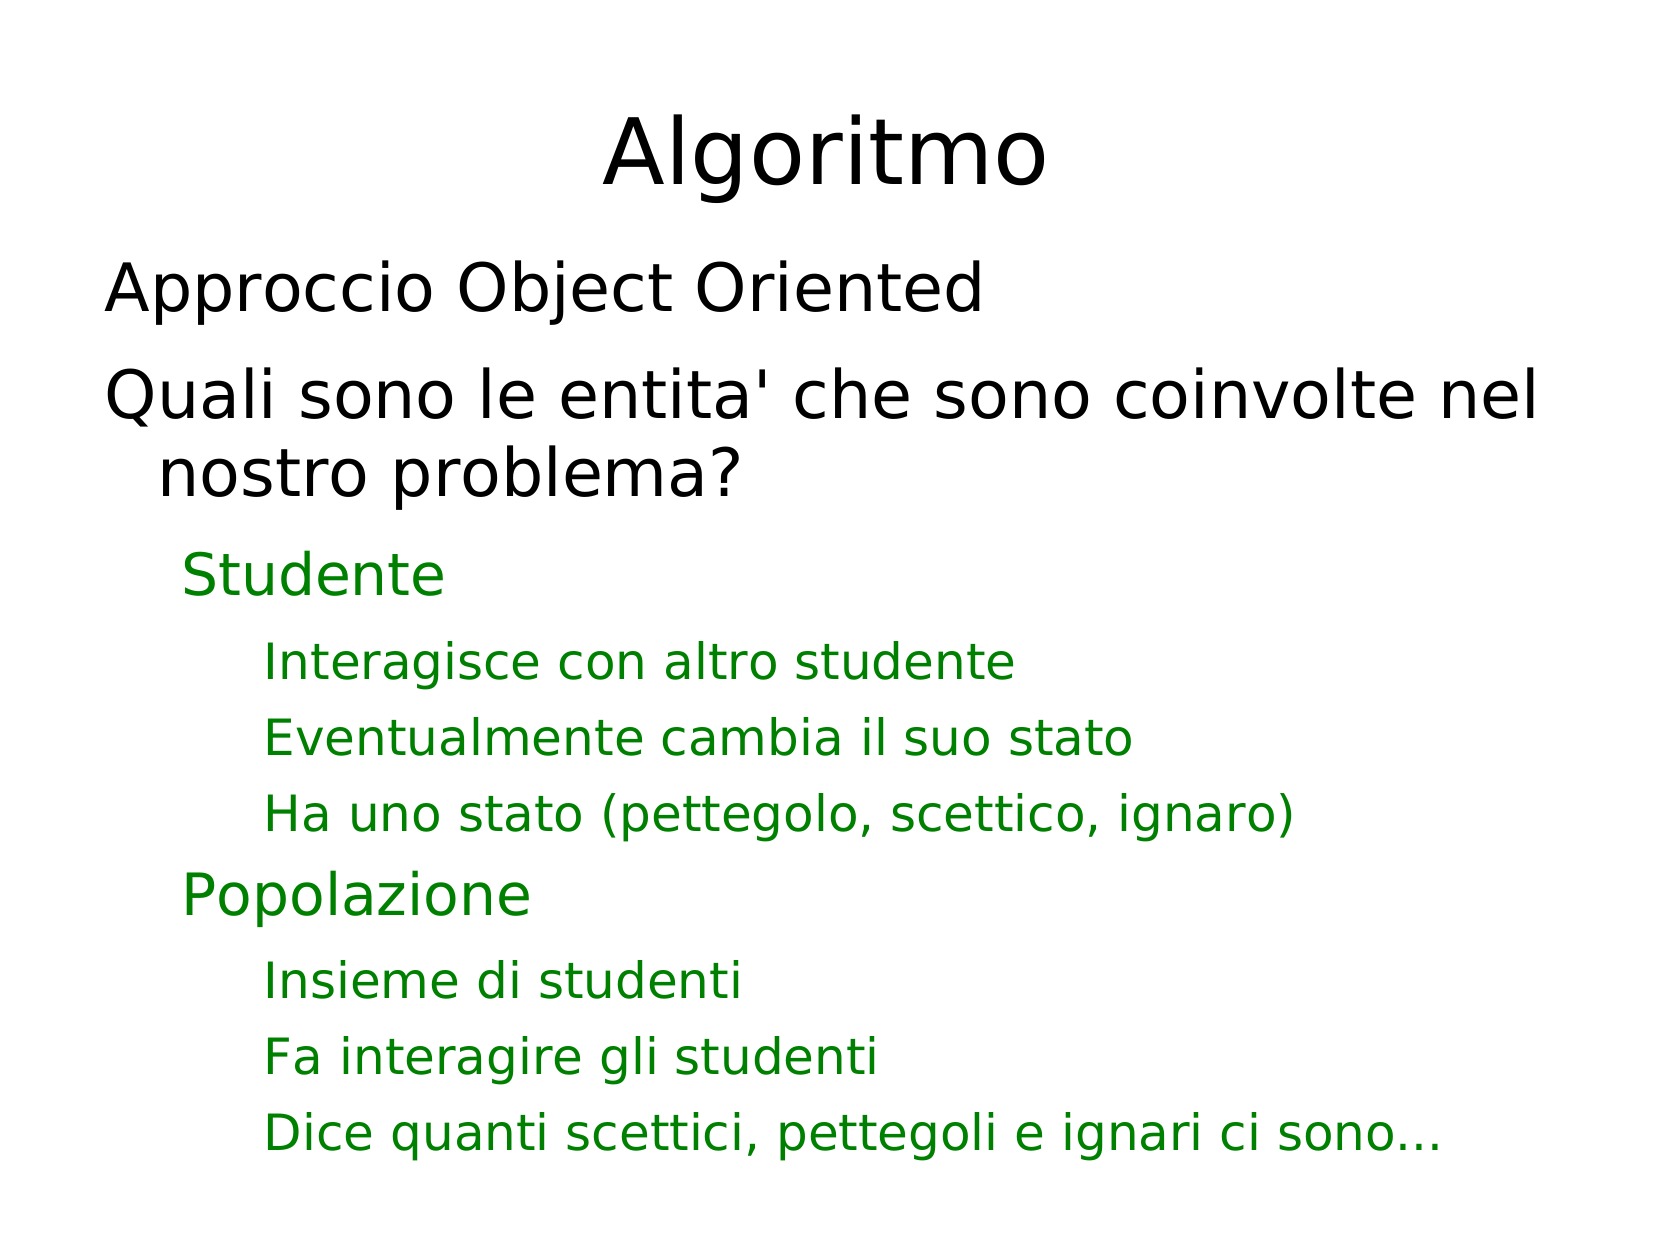

# Algoritmo
Approccio Object Oriented
Quali sono le entita' che sono coinvolte nel nostro problema?
Studente
Interagisce con altro studente
Eventualmente cambia il suo stato
Ha uno stato (pettegolo, scettico, ignaro)
Popolazione
Insieme di studenti
Fa interagire gli studenti
Dice quanti scettici, pettegoli e ignari ci sono...